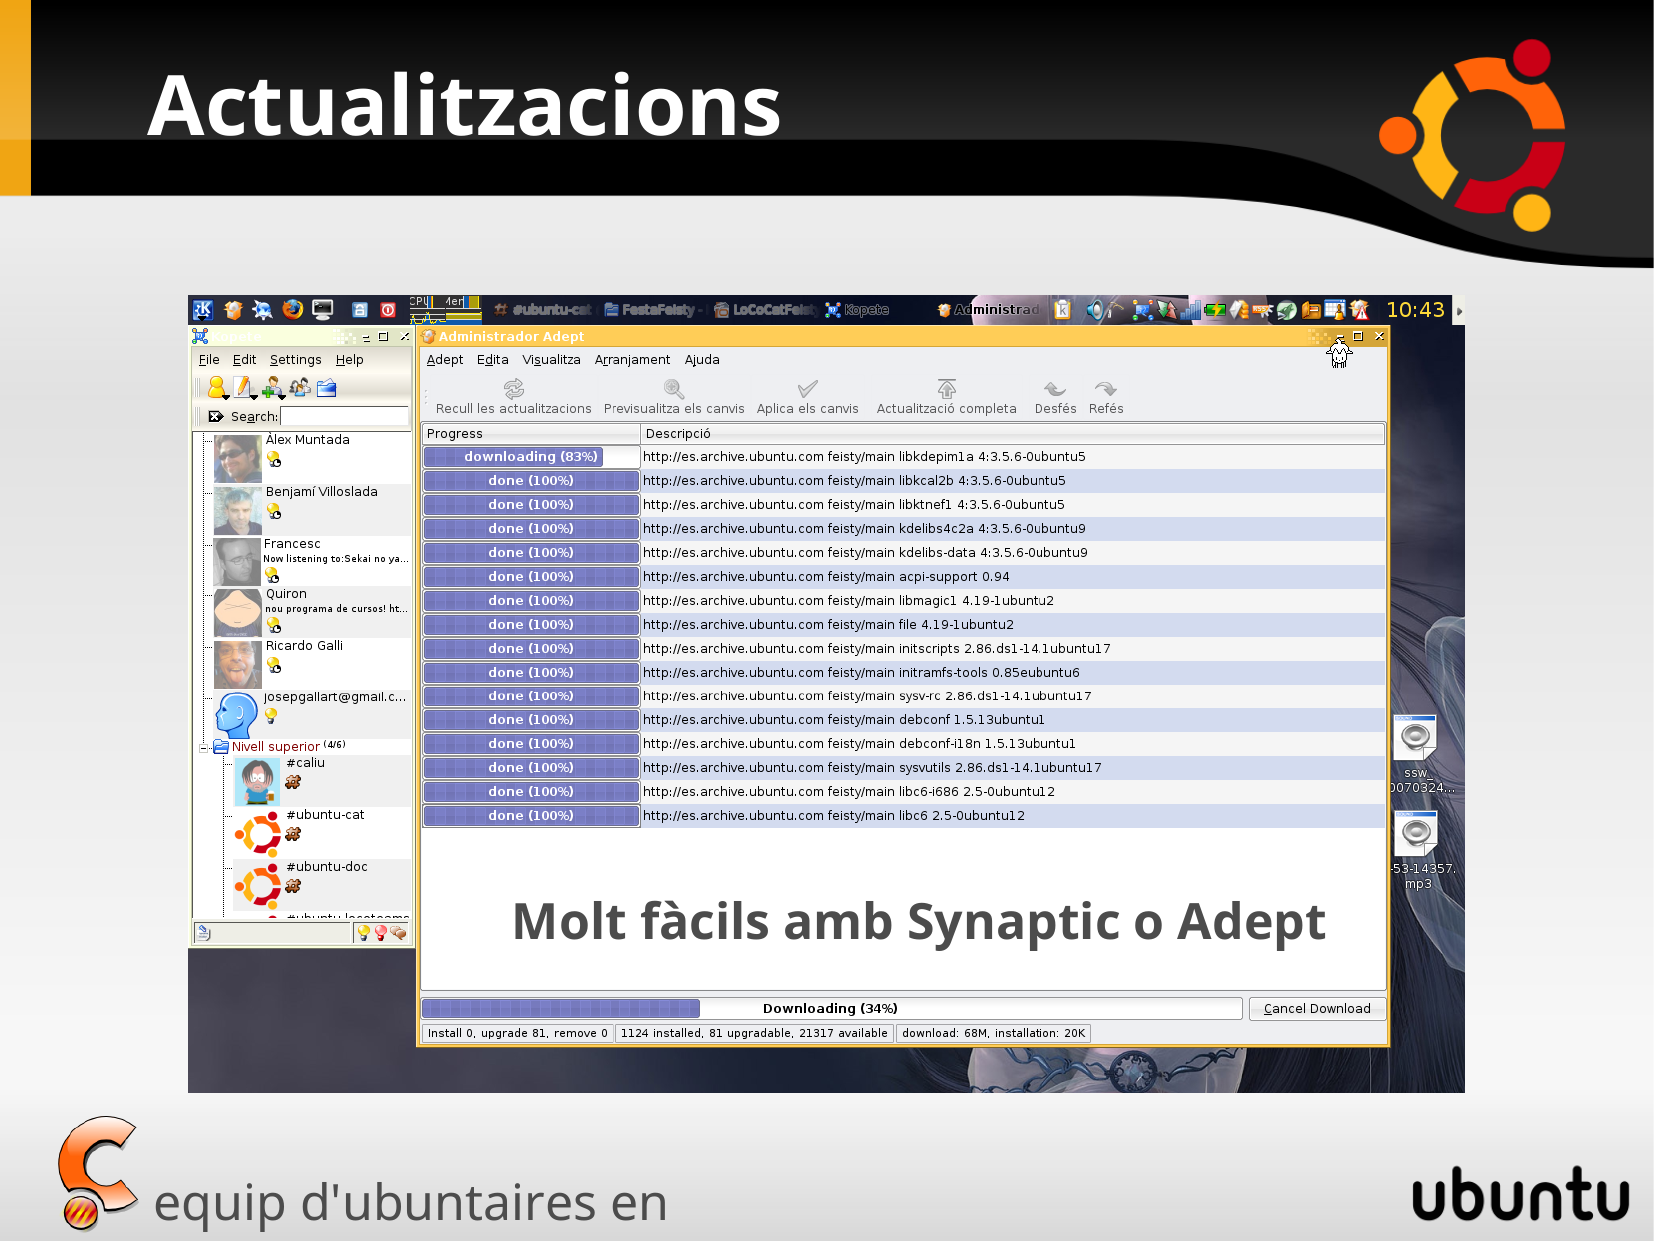

# Actualitzacions
Molt fàcils amb Synaptic o Adept